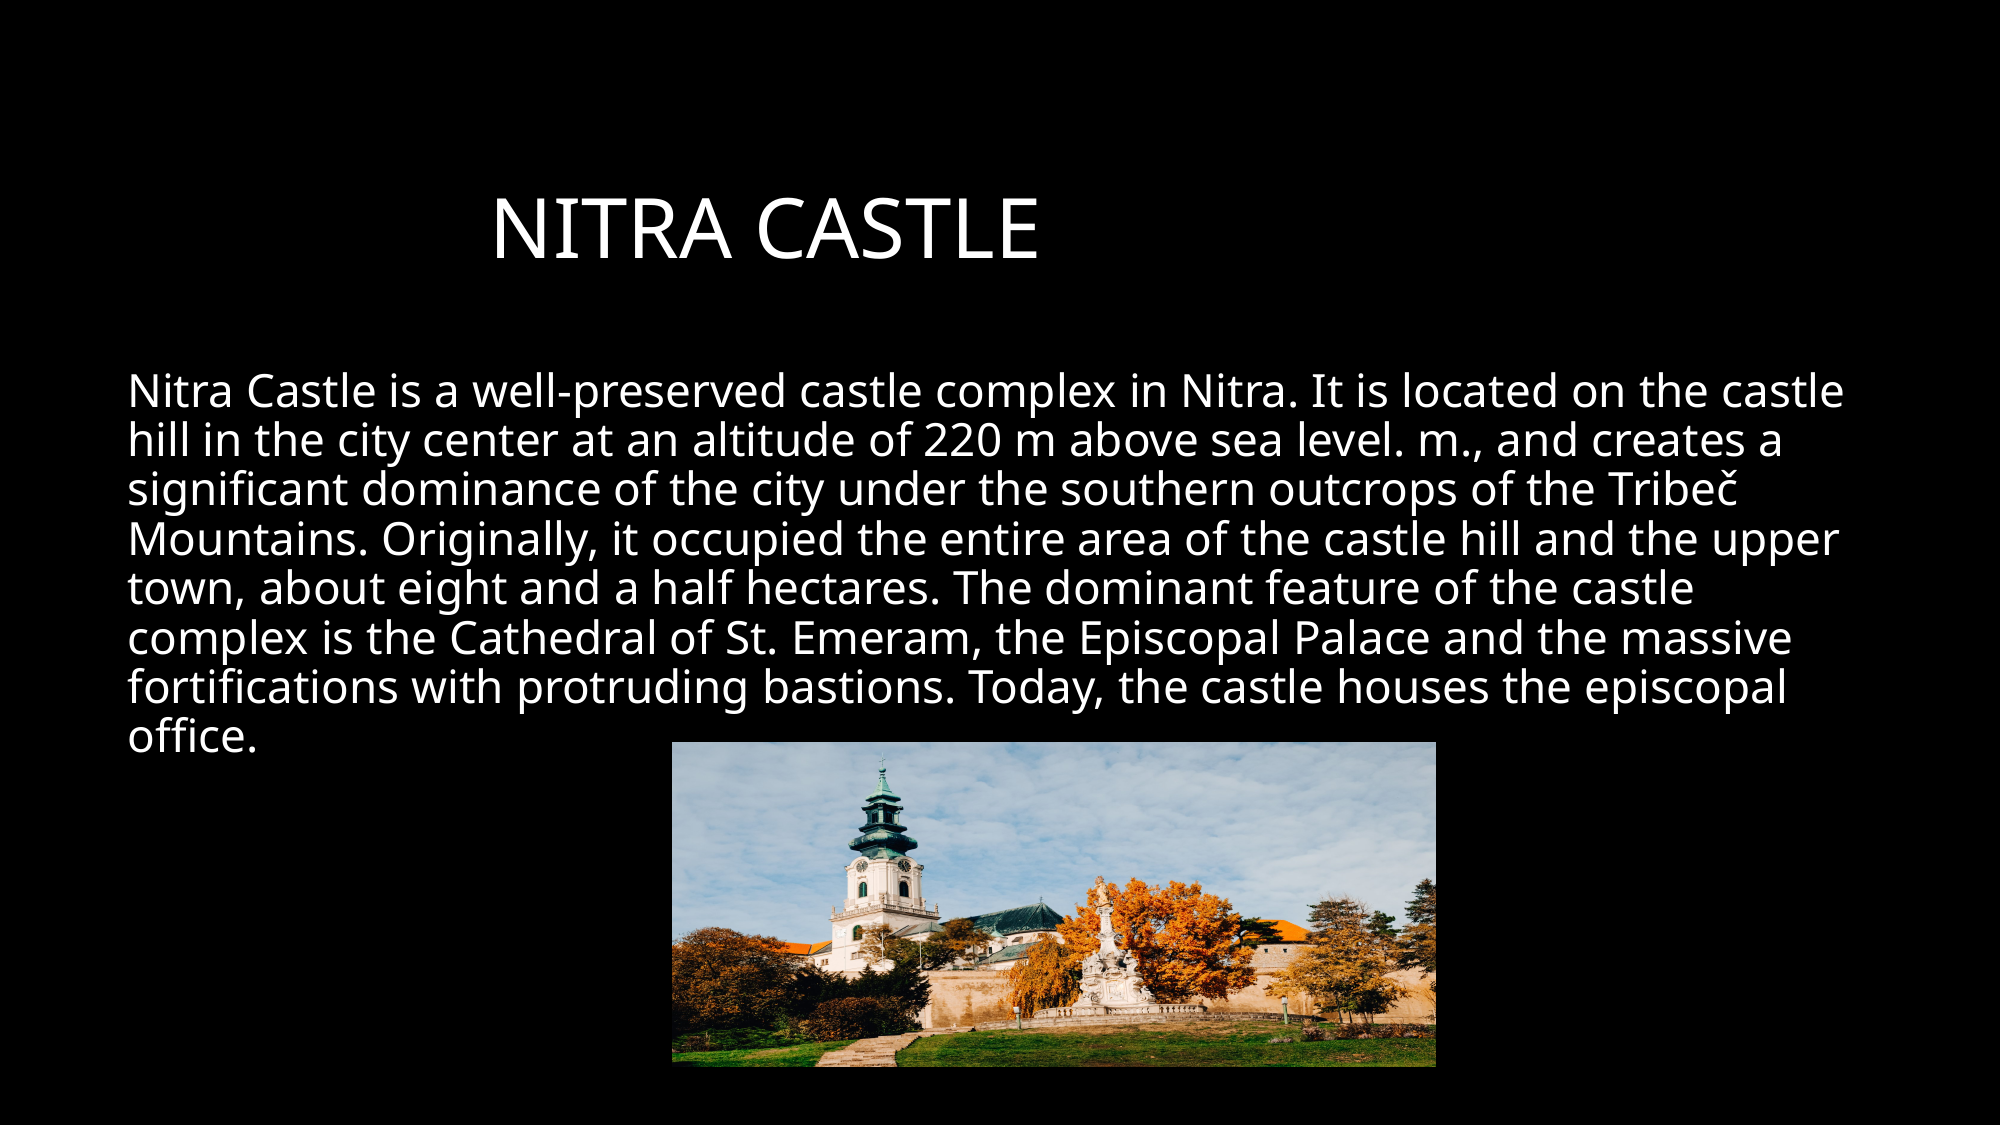

# Nitra Castle
Nitra Castle is a well-preserved castle complex in Nitra. It is located on the castle hill in the city center at an altitude of 220 m above sea level. m., and creates a significant dominance of the city under the southern outcrops of the Tribeč Mountains. Originally, it occupied the entire area of ​​the castle hill and the upper town, about eight and a half hectares. The dominant feature of the castle complex is the Cathedral of St. Emeram, the Episcopal Palace and the massive fortifications with protruding bastions. Today, the castle houses the episcopal office.